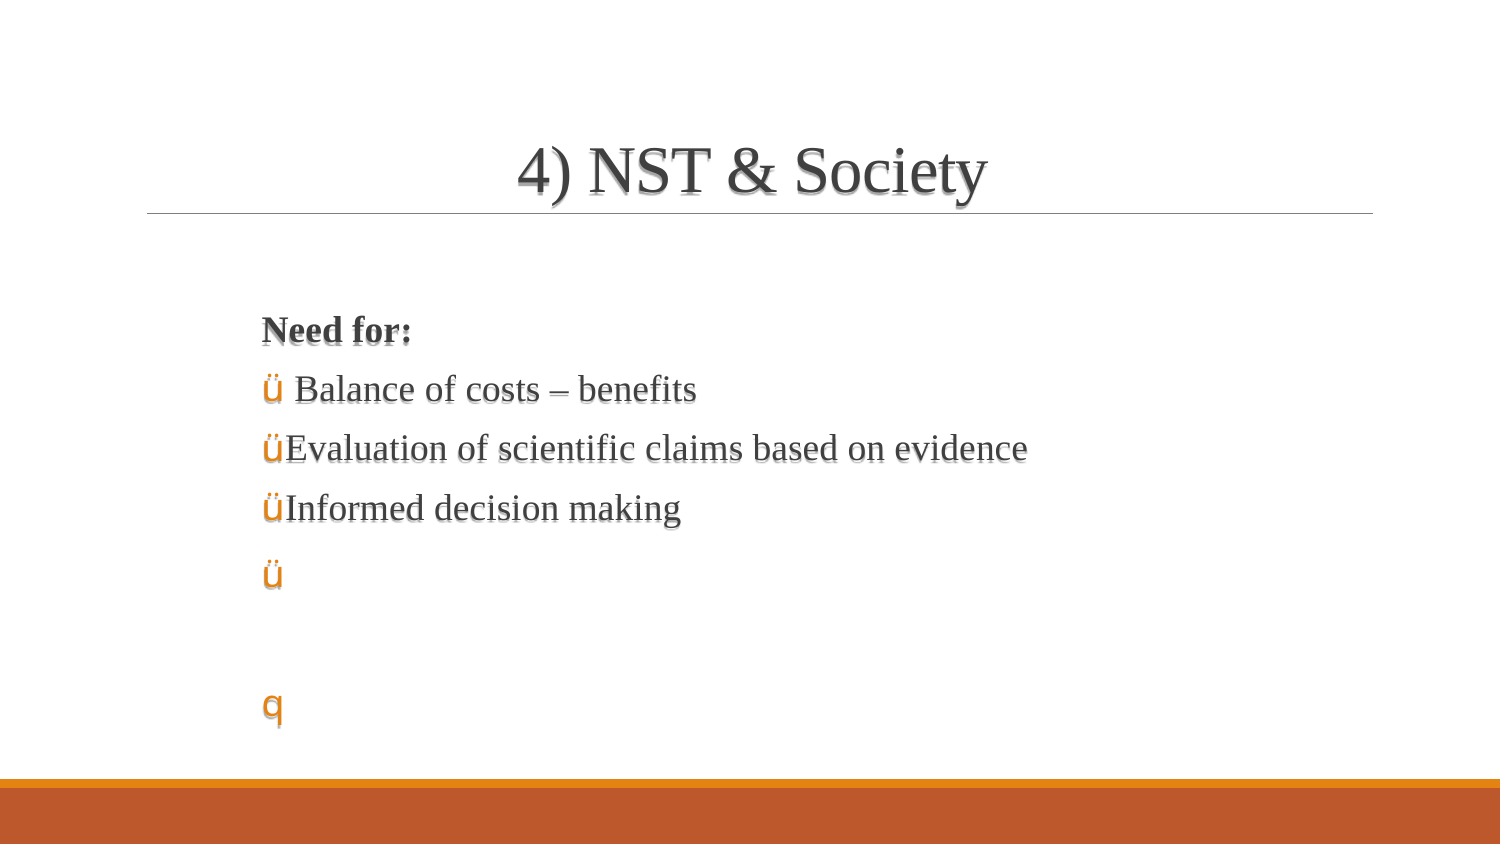

# 4) NST & Society
Need for:
 Balance of costs – benefits
Evaluation of scientific claims based on evidence
Informed decision making